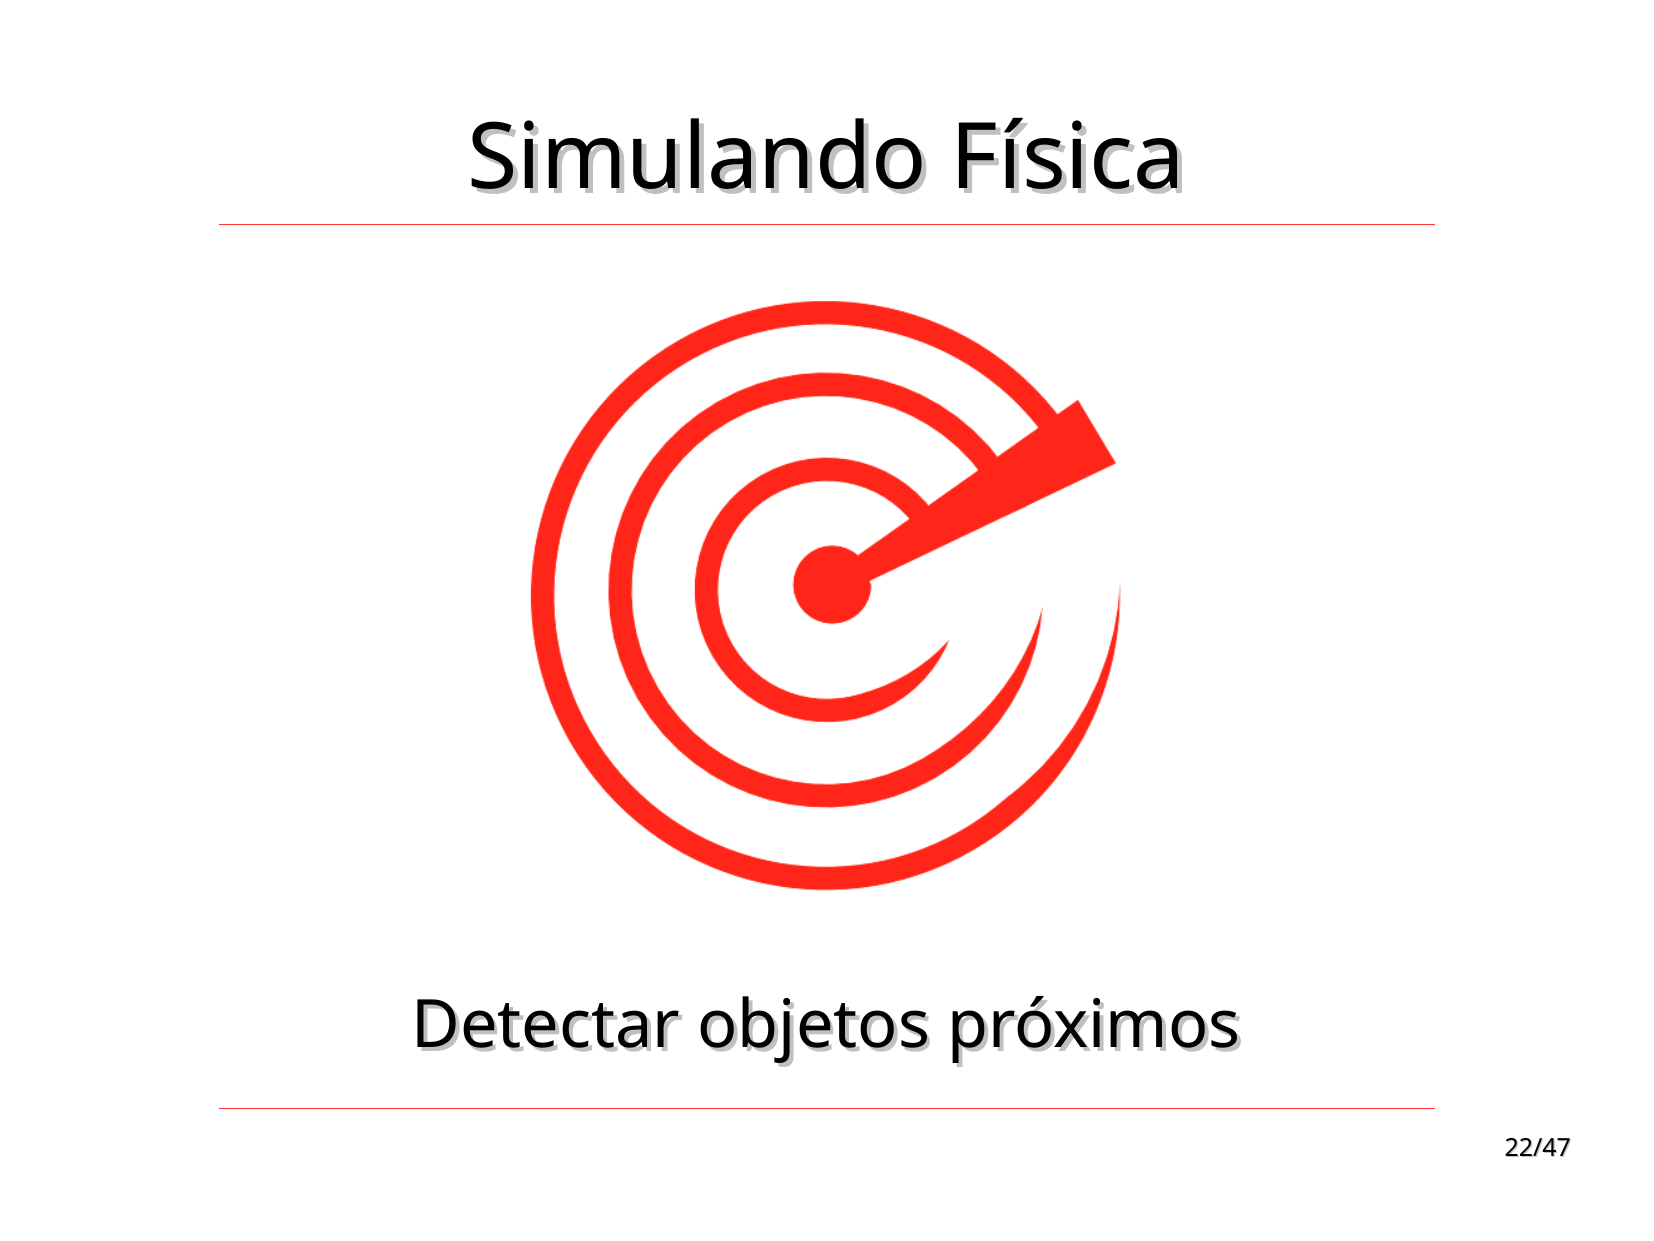

# Simulando Física
Detectar objetos próximos
22